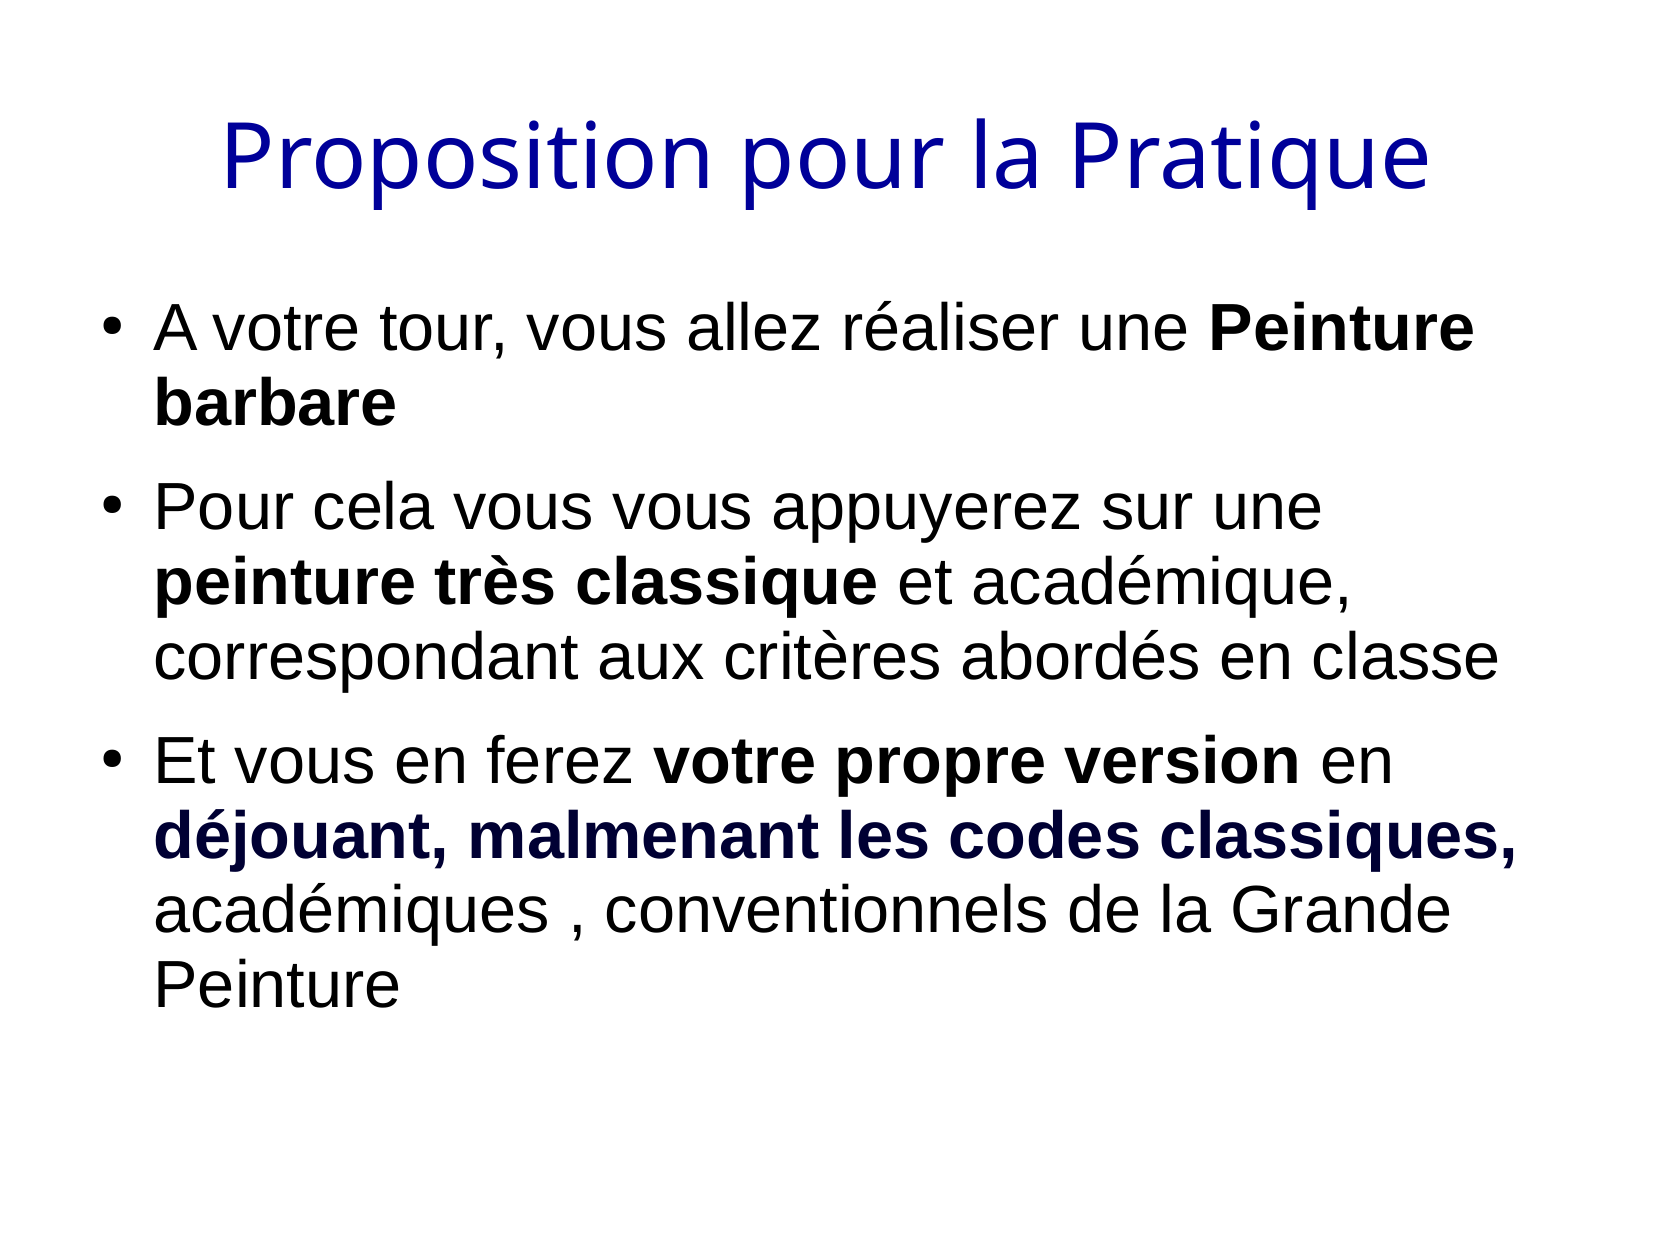

# Proposition pour la Pratique
A votre tour, vous allez réaliser une Peinture barbare
Pour cela vous vous appuyerez sur une peinture très classique et académique, correspondant aux critères abordés en classe
Et vous en ferez votre propre version en déjouant, malmenant les codes classiques, académiques , conventionnels de la Grande Peinture